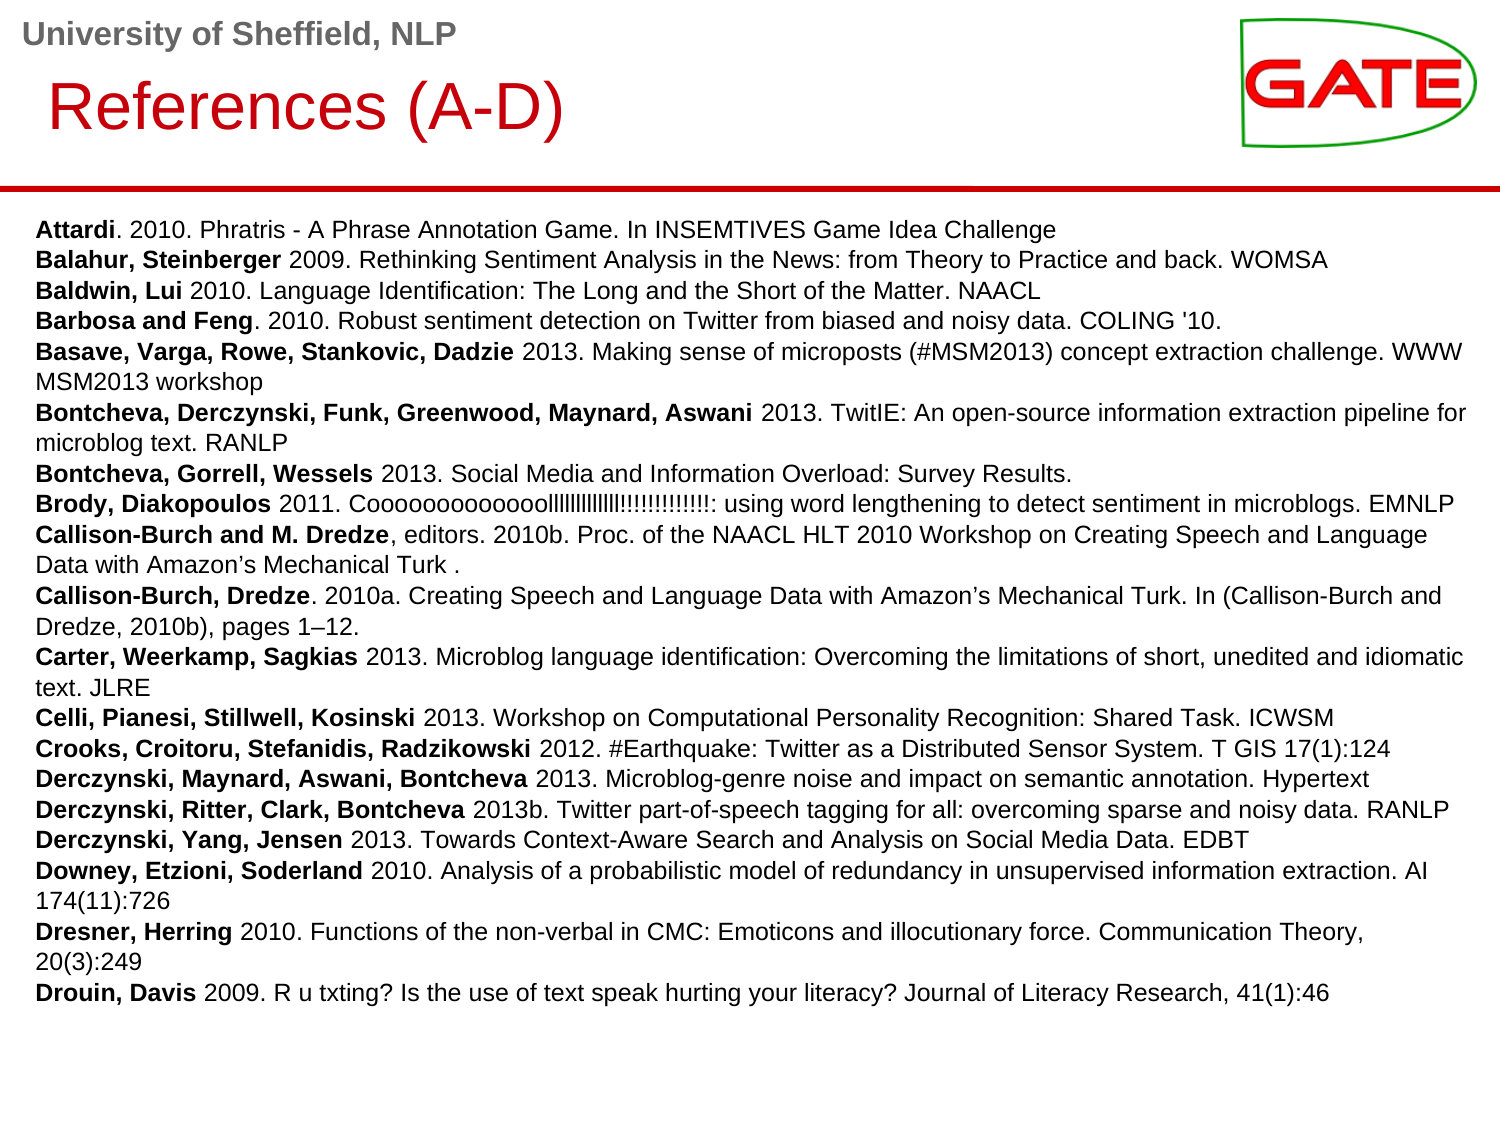

References (A-D)
Attardi. 2010. Phratris - A Phrase Annotation Game. In INSEMTIVES Game Idea Challenge
Balahur, Steinberger 2009. Rethinking Sentiment Analysis in the News: from Theory to Practice and back. WOMSA
Baldwin, Lui 2010. Language Identiﬁcation: The Long and the Short of the Matter. NAACL
Barbosa and Feng. 2010. Robust sentiment detection on Twitter from biased and noisy data. COLING '10.
Basave, Varga, Rowe, Stankovic, Dadzie 2013. Making sense of microposts (#MSM2013) concept extraction challenge. WWW MSM2013 workshop
Bontcheva, Derczynski, Funk, Greenwood, Maynard, Aswani 2013. TwitIE: An open-source information extraction pipeline for microblog text. RANLP
Bontcheva, Gorrell, Wessels 2013. Social Media and Information Overload: Survey Results.
Brody, Diakopoulos 2011. Cooooooooooooolllllllllllll!!!!!!!!!!!!!: using word lengthening to detect sentiment in microblogs. EMNLP
Callison-Burch and M. Dredze, editors. 2010b. Proc. of the NAACL HLT 2010 Workshop on Creating Speech and Language Data with Amazon’s Mechanical Turk .
Callison-Burch, Dredze. 2010a. Creating Speech and Language Data with Amazon’s Mechanical Turk. In (Callison-Burch and Dredze, 2010b), pages 1–12.
Carter, Weerkamp, Sagkias 2013. Microblog language identification: Overcoming the limitations of short, unedited and idiomatic text. JLRE
Celli, Pianesi, Stillwell, Kosinski 2013. Workshop on Computational Personality Recognition: Shared Task. ICWSM
Crooks, Croitoru, Stefanidis, Radzikowski 2012. #Earthquake: Twitter as a Distributed Sensor System. T GIS 17(1):124
Derczynski, Maynard, Aswani, Bontcheva 2013. Microblog-genre noise and impact on semantic annotation. Hypertext
Derczynski, Ritter, Clark, Bontcheva 2013b. Twitter part-of-speech tagging for all: overcoming sparse and noisy data. RANLP
Derczynski, Yang, Jensen 2013. Towards Context-Aware Search and Analysis on Social Media Data. EDBT
Downey, Etzioni, Soderland 2010. Analysis of a probabilistic model of redundancy in unsupervised information extraction. AI 174(11):726
Dresner, Herring 2010. Functions of the non-verbal in CMC: Emoticons and illocutionary force. Communication Theory, 20(3):249
Drouin, Davis 2009. R u txting? Is the use of text speak hurting your literacy? Journal of Literacy Research, 41(1):46